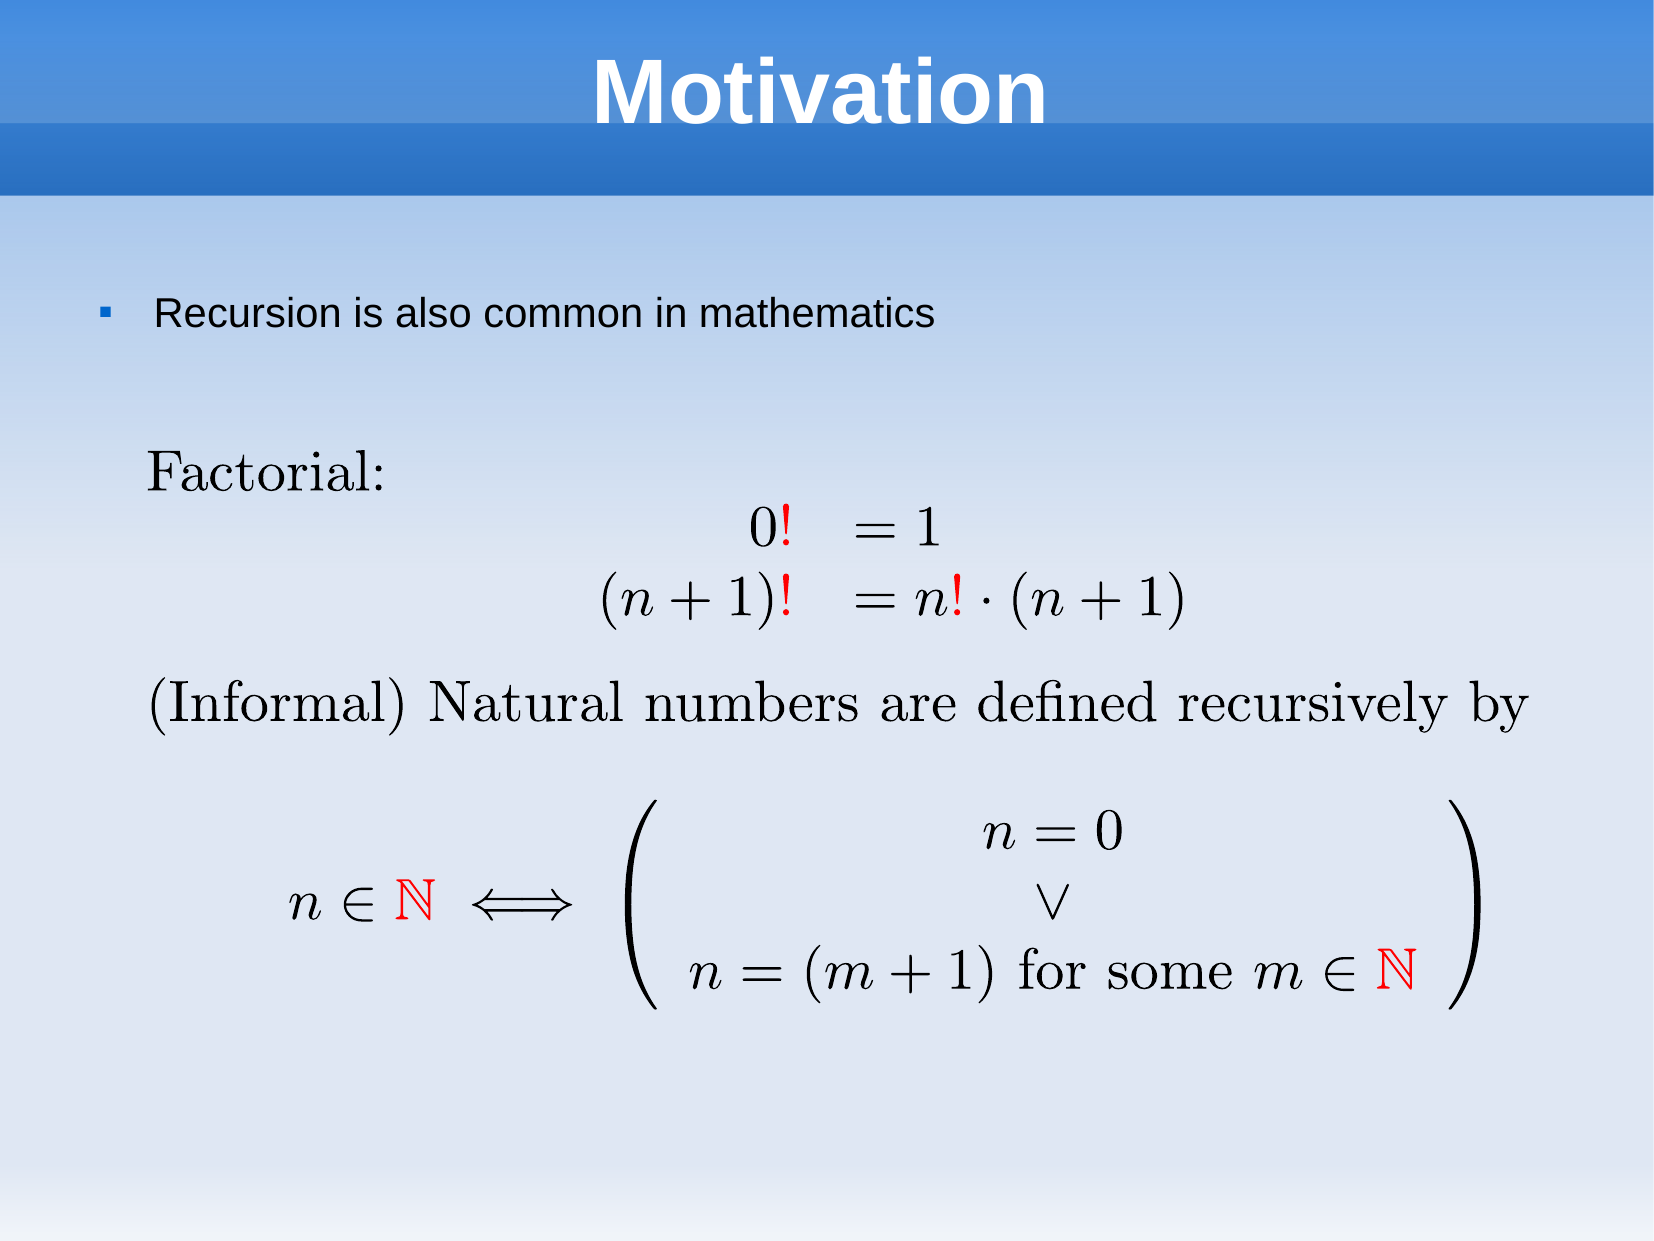

# Motivation
Recursion is also common in mathematics